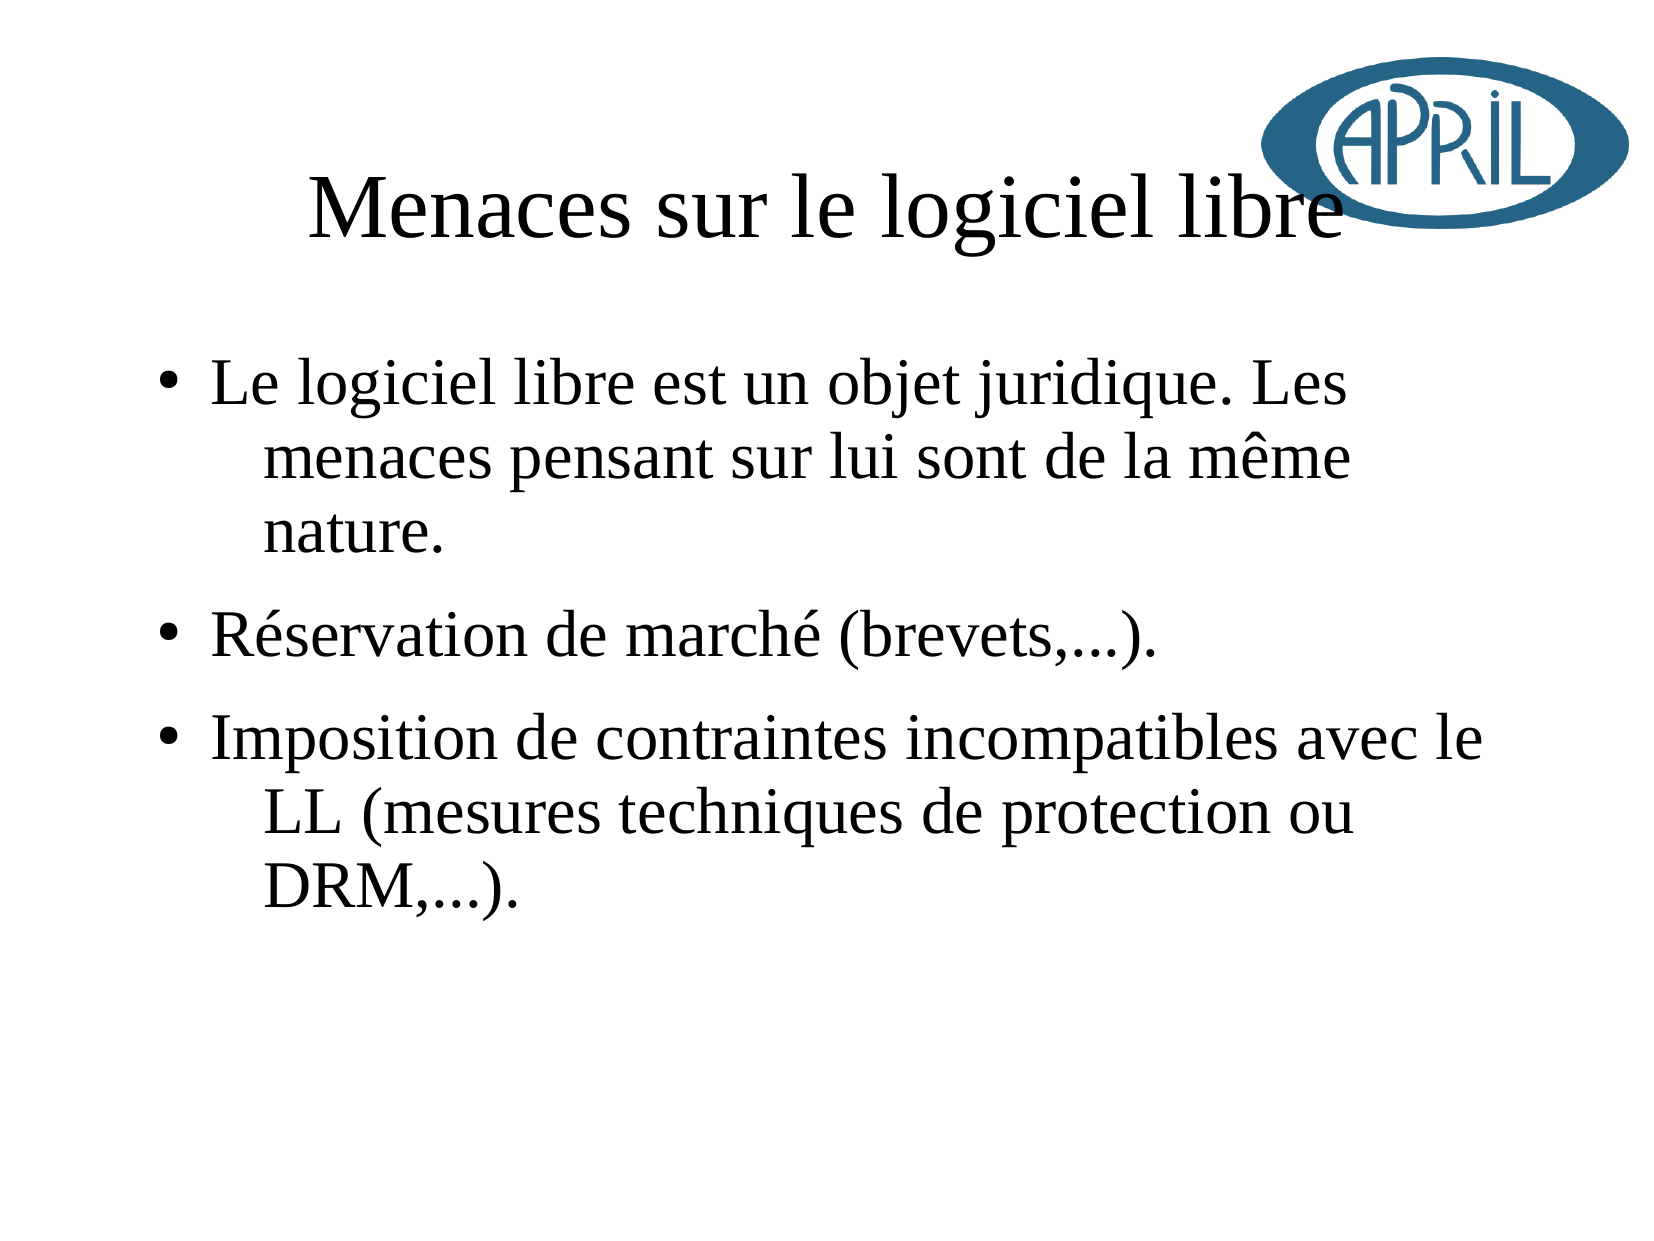

# Menaces sur le logiciel libre
Le logiciel libre est un objet juridique. Les menaces pensant sur lui sont de la même nature.
Réservation de marché (brevets,...).
Imposition de contraintes incompatibles avec le LL (mesures techniques de protection ou DRM,...).